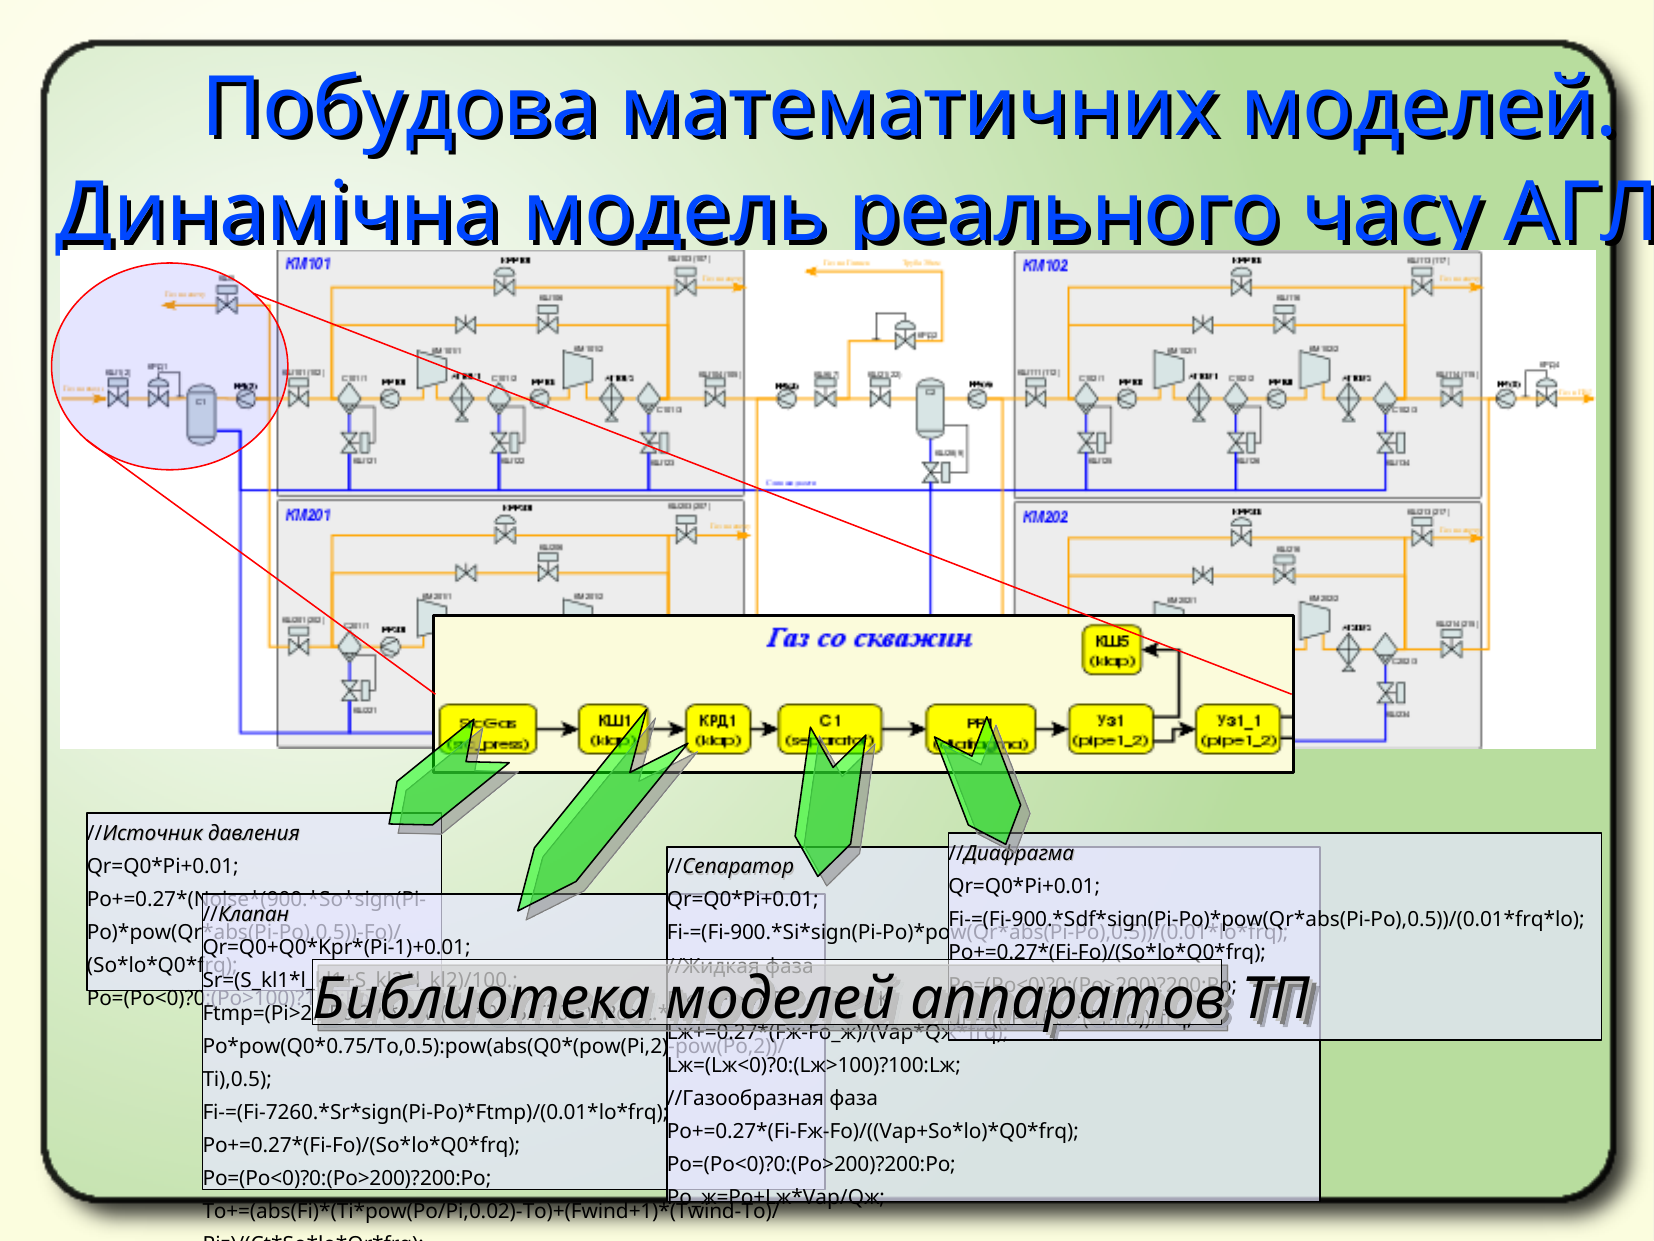

Побудова математичних моделей.
Динамічна модель реального часу АГЛКС
//Клапан
Qr=Q0+Q0*Kpr*(Pi-1)+0.01;
Sr=(S_kl1*l_kl1+S_kl2*l_kl2)/100.;
Ftmp=(Pi>2.*Po)?Pi*pow(Q0*0.75/Ti,0.5):(Po>2.*Pi)?Po*pow(Q0*0.75/To,0.5):pow(abs(Q0*(pow(Pi,2)-pow(Po,2))/Ti),0.5);
Fi-=(Fi-7260.*Sr*sign(Pi-Po)*Ftmp)/(0.01*lo*frq);
Po+=0.27*(Fi-Fo)/(So*lo*Q0*frq);
Po=(Po<0)?0:(Po>200)?200:Po;
To+=(abs(Fi)*(Ti*pow(Po/Pi,0.02)-To)+(Fwind+1)*(Twind-To)/Riz)/(Ct*So*lo*Qr*frq);
//Диафрагма
Qr=Q0*Pi+0.01;
Fi-=(Fi-900.*Sdf*sign(Pi-Po)*pow(Qr*abs(Pi-Po),0.5))/(0.01*frq*lo);
Po+=0.27*(Fi-Fo)/(So*lo*Q0*frq);
Po=(Po<0)?0:(Po>200)?200:Po;
dP-=(dP-100.*(Pi-Po))/frq;
//Источник давления
Qr=Q0*Pi+0.01;
Po+=0.27*(Noise*(900.*So*sign(Pi-Po)*pow(Qr*abs(Pi-Po),0.5))-Fo)/(So*lo*Q0*frq);
Po=(Po<0)?0:(Po>100)?100:Po;
//Сепаратор
Qr=Q0*Pi+0.01;
Fi-=(Fi-900.*Si*sign(Pi-Po)*pow(Qr*abs(Pi-Po),0.5))/(0.01*lo*frq);
//Жидкая фаза
Fж=((Fi>0)?Fi:0.)*ProcЖ;
Lж+=0.27*(Fж-Fo_ж)/(Vap*Qж*frq);
Lж=(Lж<0)?0:(Lж>100)?100:Lж;
//Газообразная фаза
Po+=0.27*(Fi-Fж-Fo)/((Vap+So*lo)*Q0*frq);
Po=(Po<0)?0:(Po>200)?200:Po;
Po_ж=Po+Lж*Vap/Qж;
Библиотека моделей аппаратов ТП